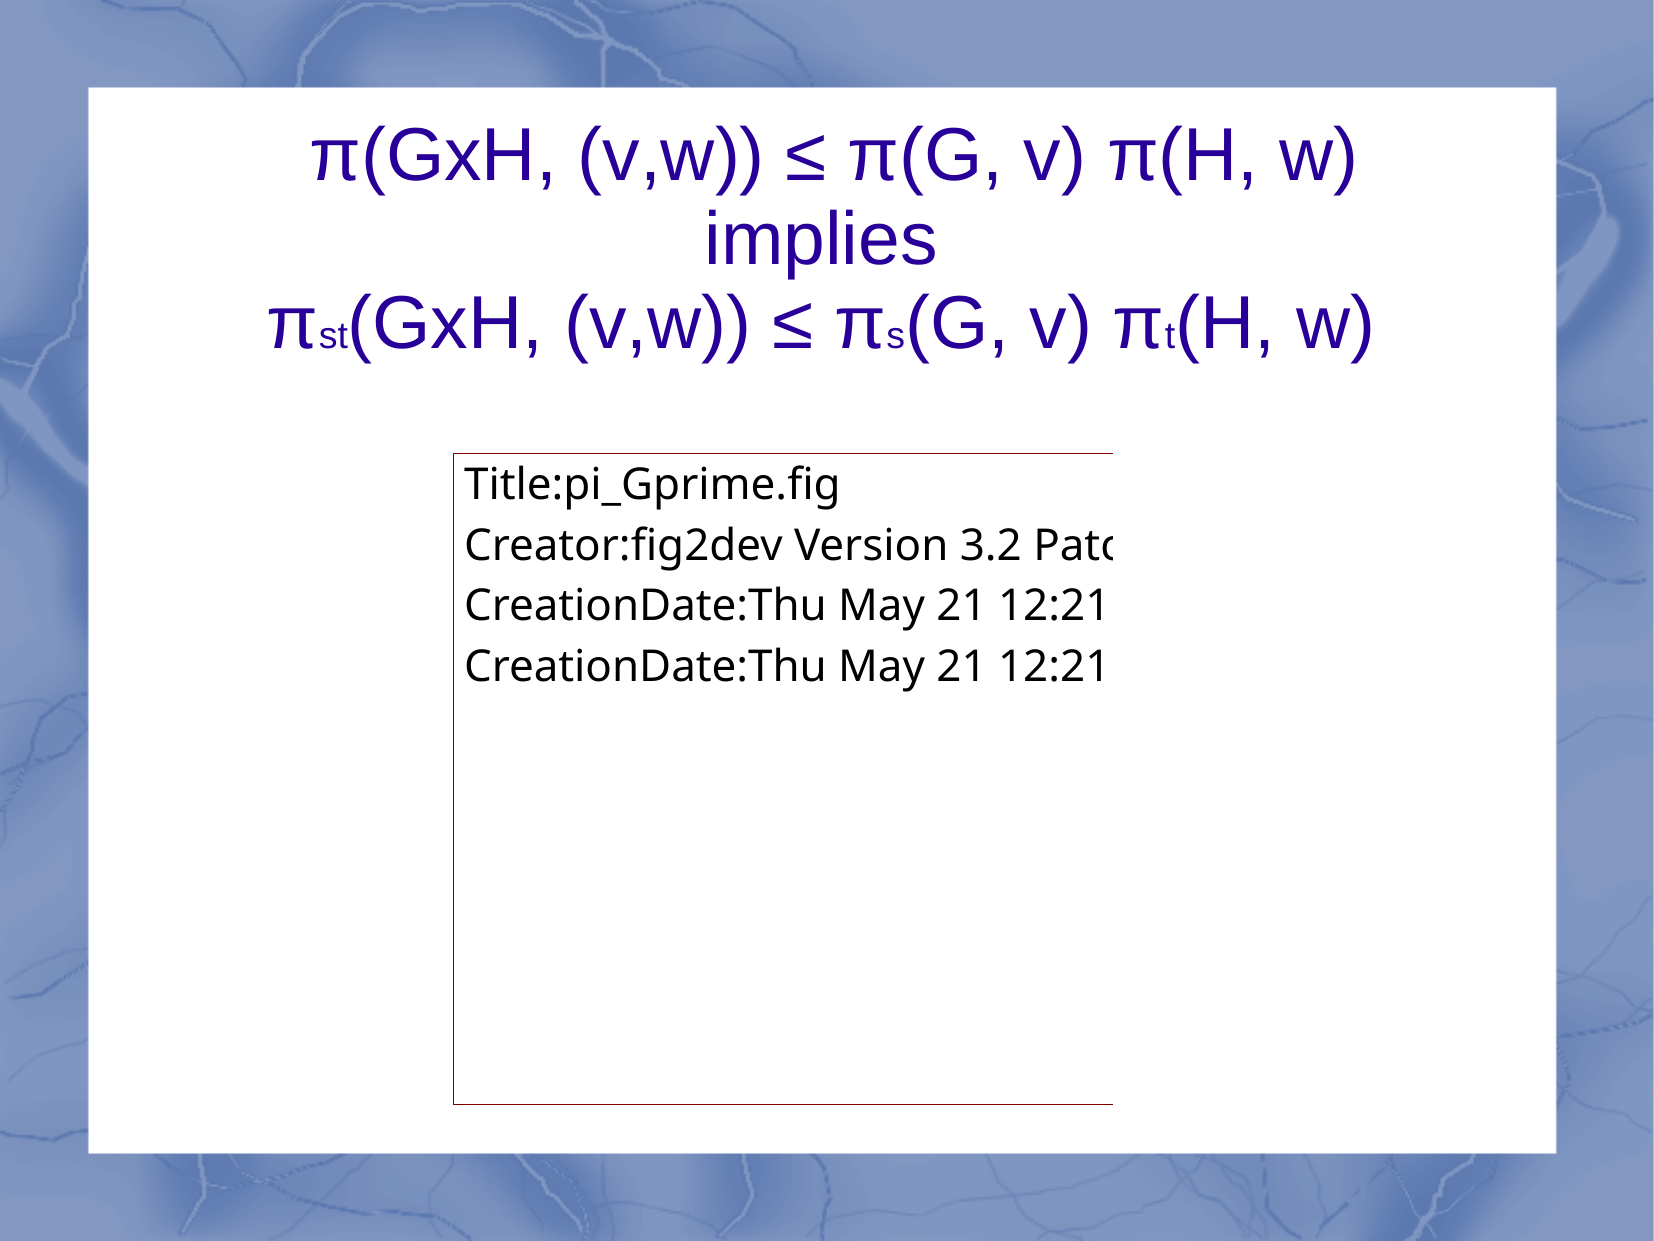

# π(GxH, (v,w)) ≤ π(G, v) π(H, w) implies πst(GxH, (v,w)) ≤ πs(G, v) πt(H, w)